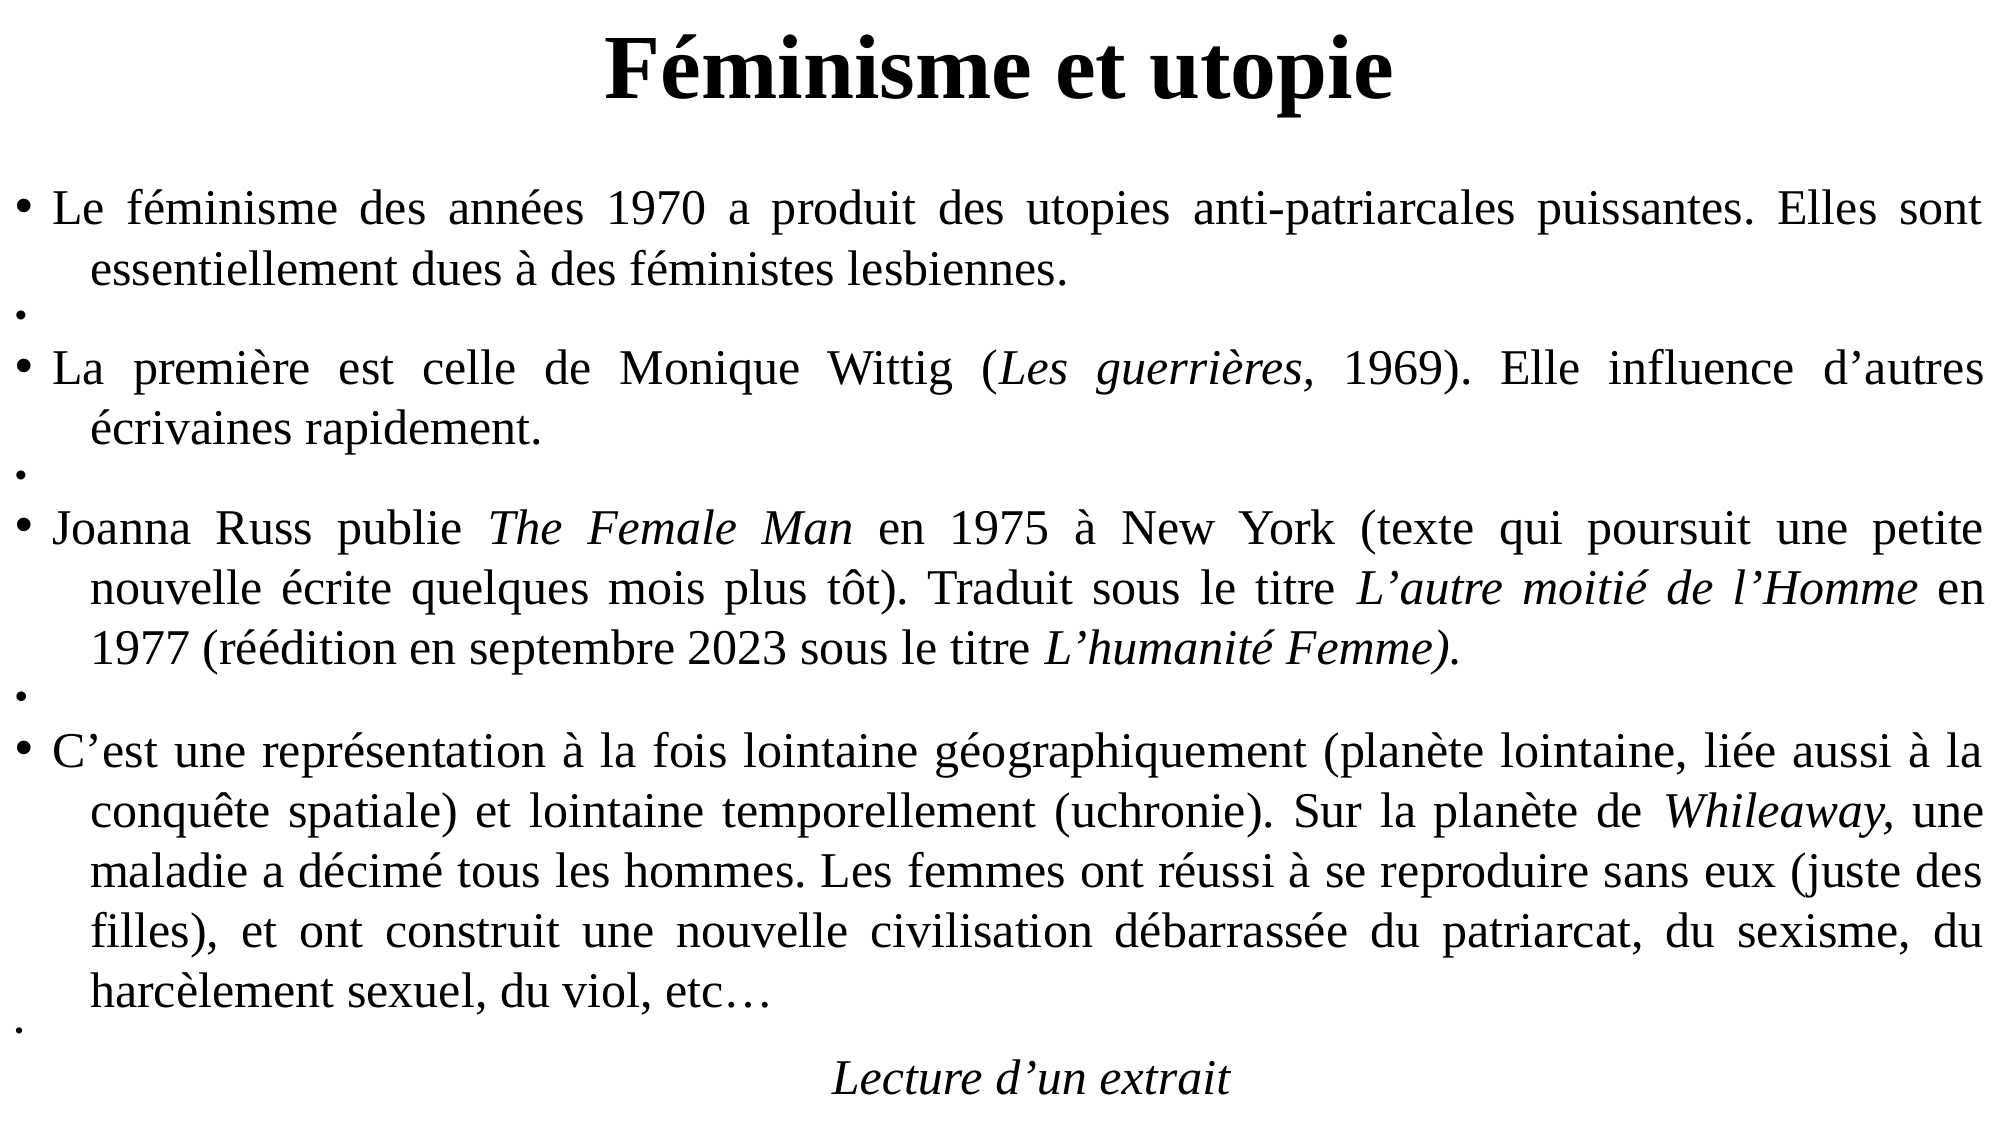

# Féminisme et utopie
Le féminisme des années 1970 a produit des utopies anti-patriarcales puissantes. Elles sont essentiellement dues à des féministes lesbiennes.
La première est celle de Monique Wittig (Les guerrières, 1969). Elle influence d’autres écrivaines rapidement.
Joanna Russ publie The Female Man en 1975 à New York (texte qui poursuit une petite nouvelle écrite quelques mois plus tôt). Traduit sous le titre L’autre moitié de l’Homme en 1977 (réédition en septembre 2023 sous le titre L’humanité Femme).
C’est une représentation à la fois lointaine géographiquement (planète lointaine, liée aussi à la conquête spatiale) et lointaine temporellement (uchronie). Sur la planète de Whileaway, une maladie a décimé tous les hommes. Les femmes ont réussi à se reproduire sans eux (juste des filles), et ont construit une nouvelle civilisation débarrassée du patriarcat, du sexisme, du harcèlement sexuel, du viol, etc…
	Lecture d’un extrait